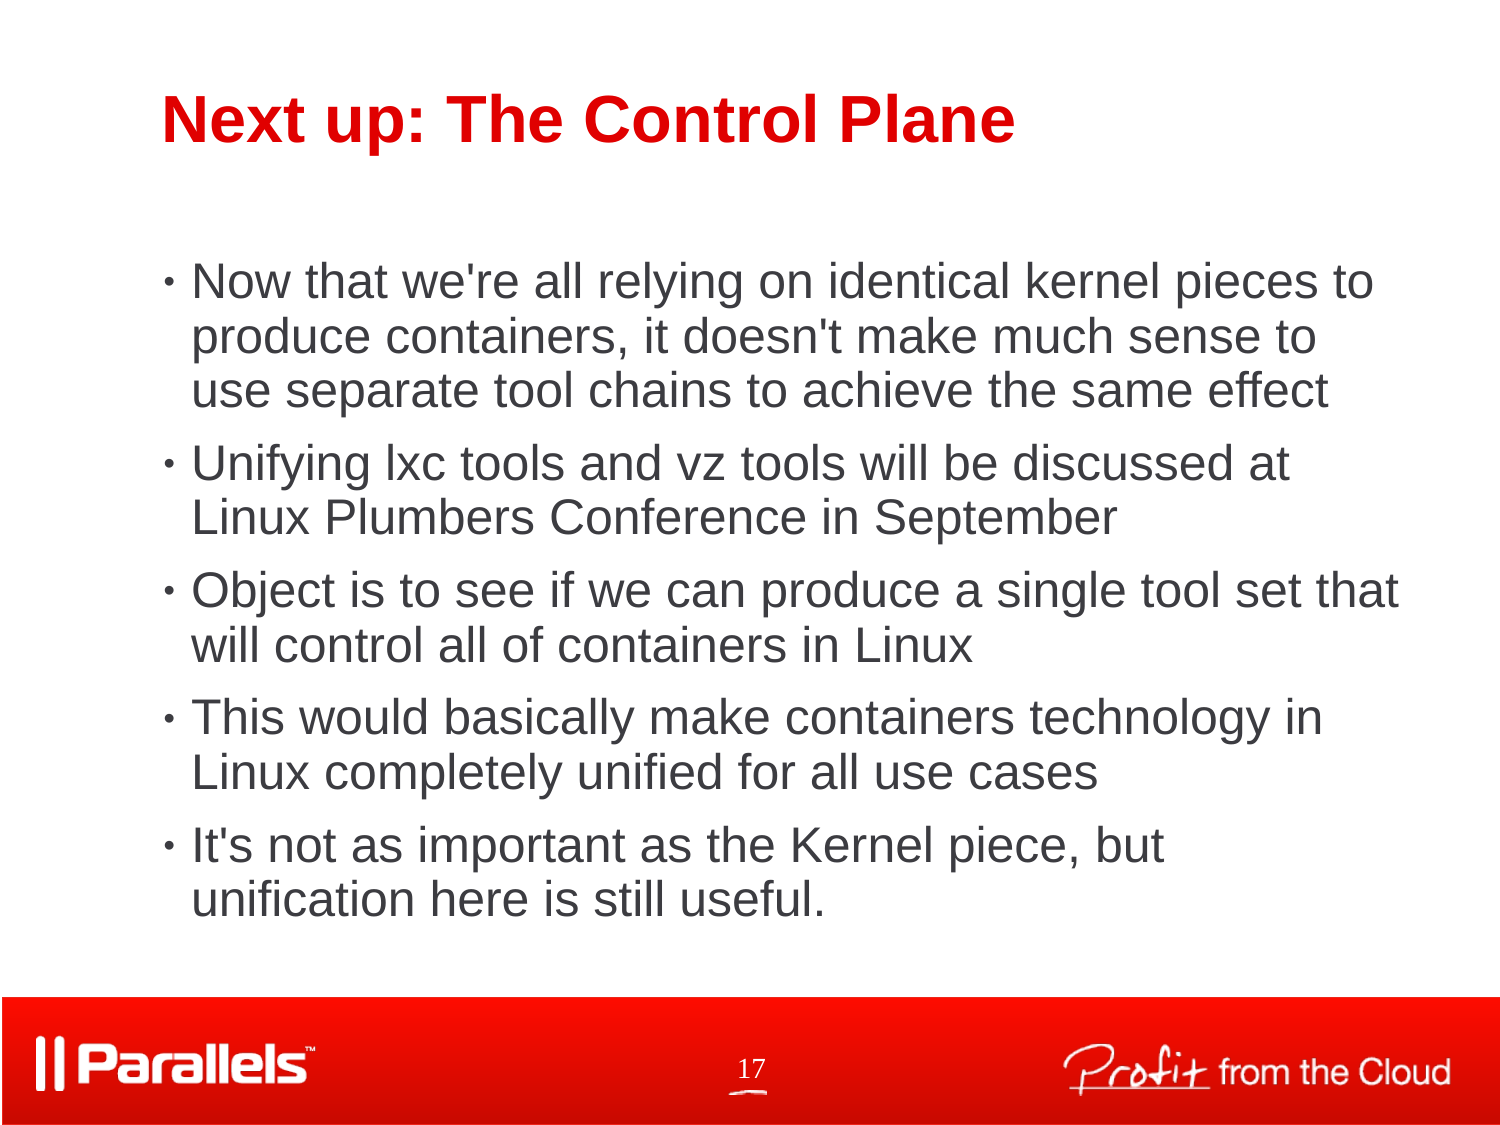

# Next up: The Control Plane
Now that we're all relying on identical kernel pieces to produce containers, it doesn't make much sense to use separate tool chains to achieve the same effect
Unifying lxc tools and vz tools will be discussed at Linux Plumbers Conference in September
Object is to see if we can produce a single tool set that will control all of containers in Linux
This would basically make containers technology in Linux completely unified for all use cases
It's not as important as the Kernel piece, but unification here is still useful.